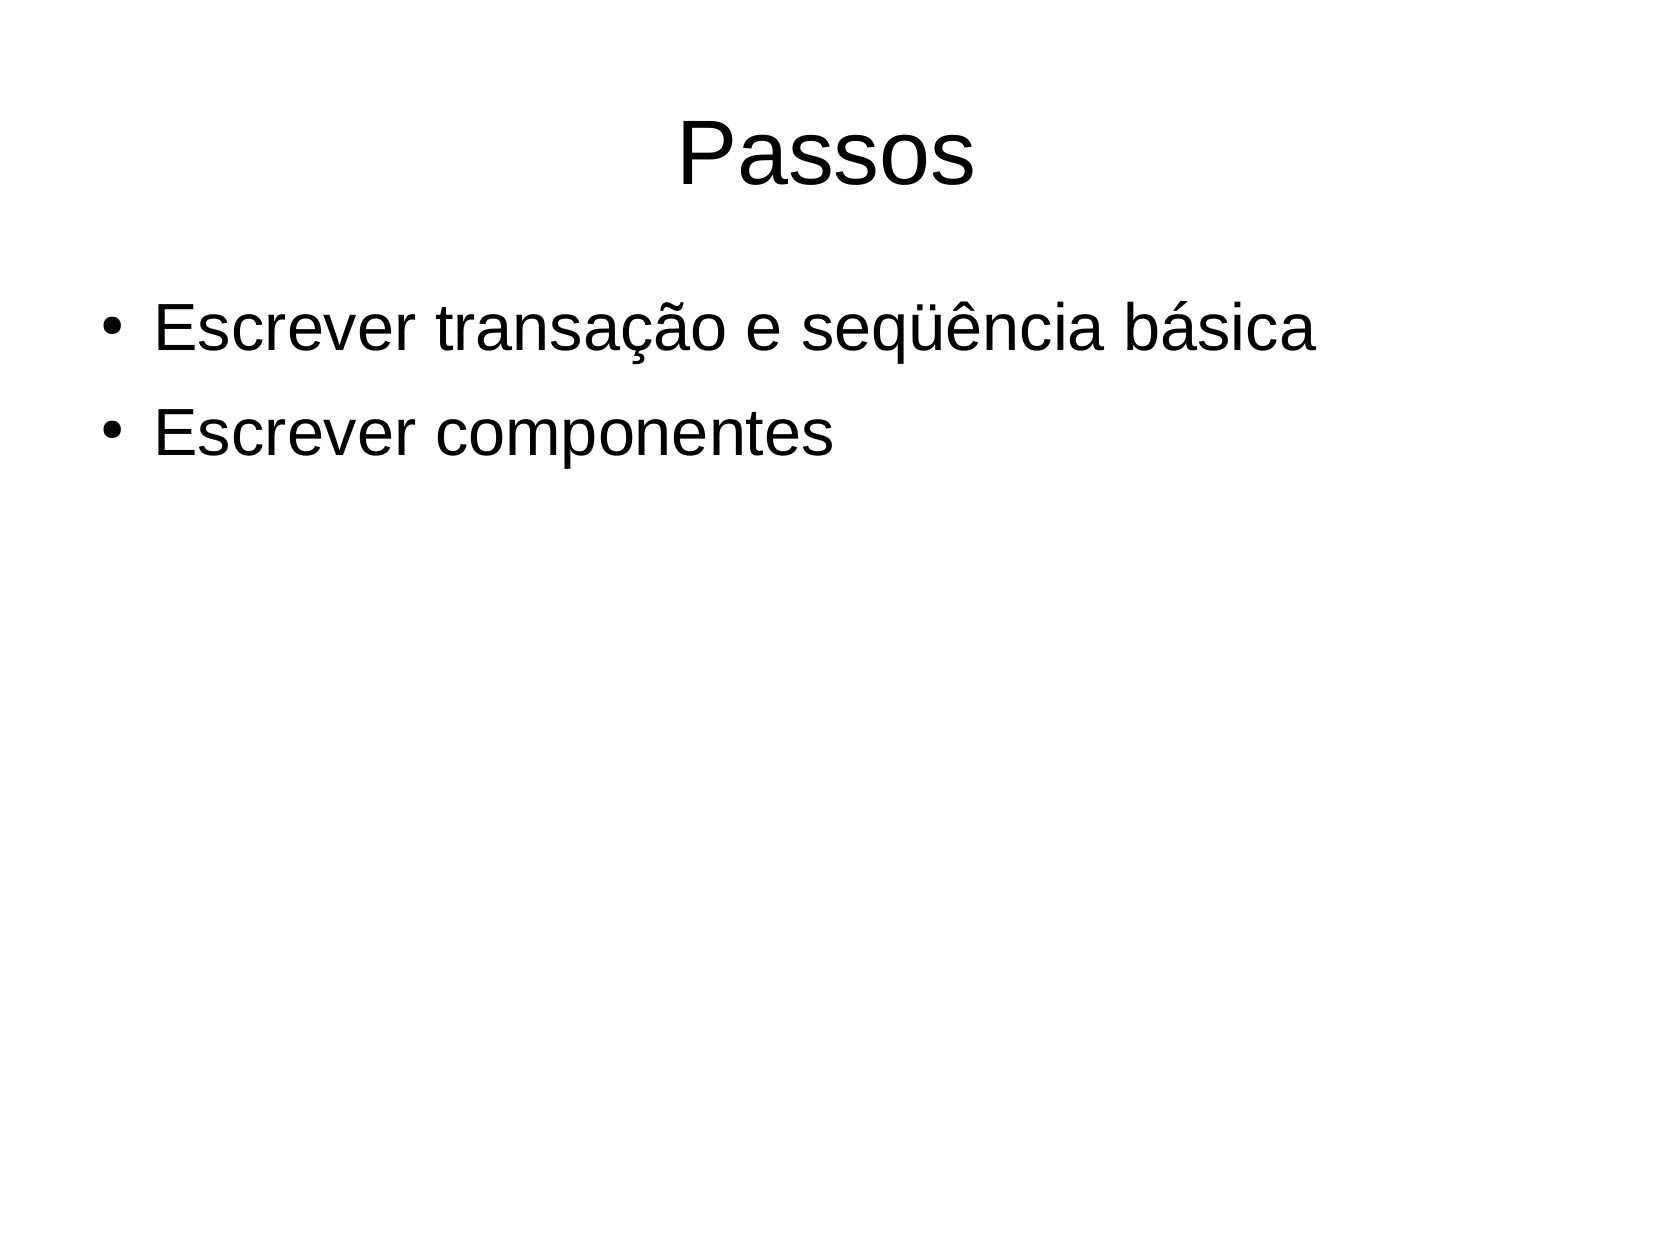

# Passos
Escrever transação e seqüência básica
Escrever componentes